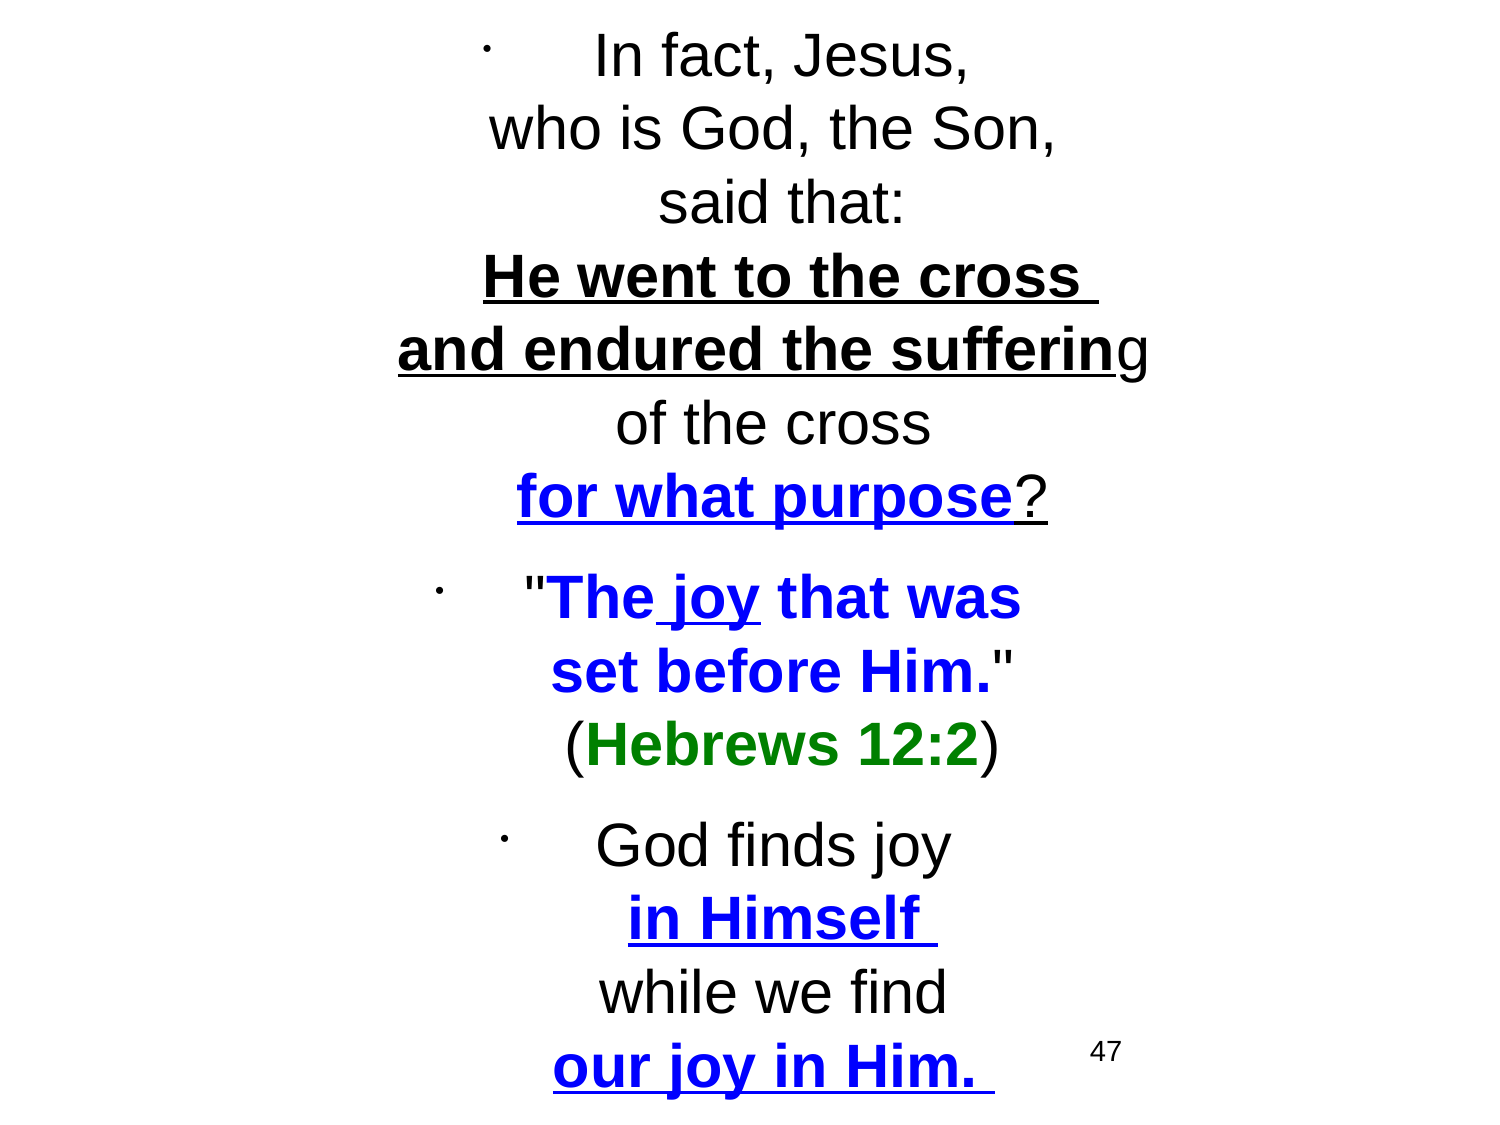

# In fact, Jesus, who is God, the Son, said that:  He went to the cross and endured the suffering of the cross for what purpose?
"The joy that was
set before Him."
(Hebrews 12:2)
God finds joy
in Himself
while we find
our joy in Him.
47